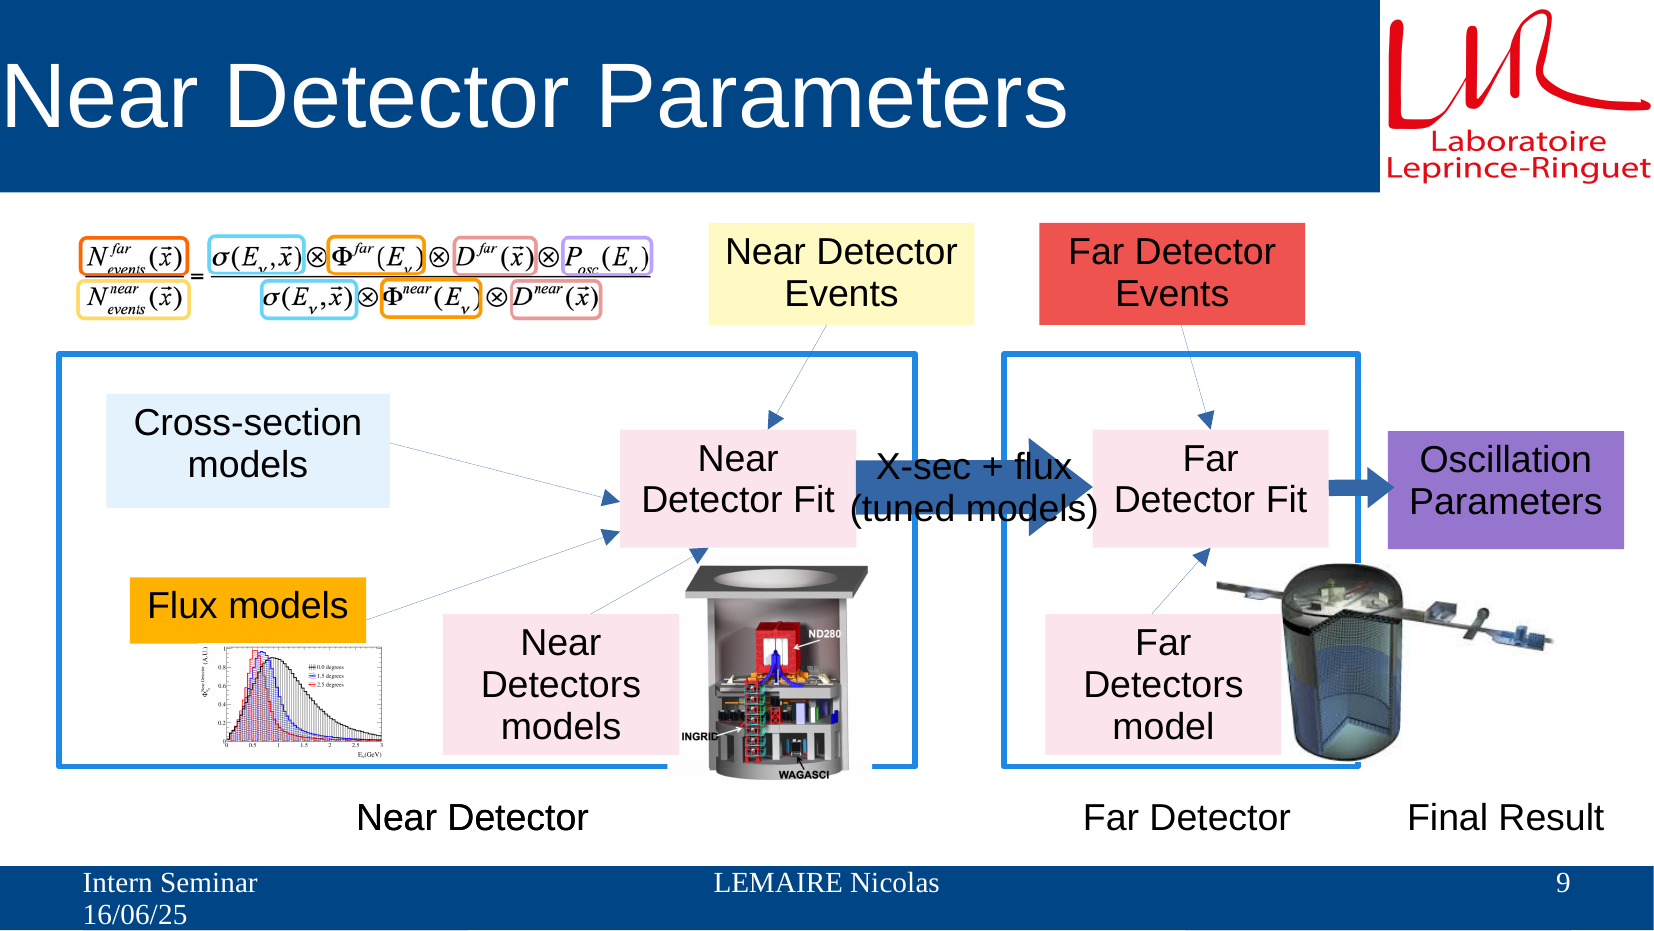

# Near Detector Parameters
Near Detector Events
Far Detector Events
Cross-section models
Near Detector Fit
Far Detector Fit
Oscillation Parameters
X-sec + flux
(tuned models)
Flux models
Near Detectors models
Far Detectors model
Near Detector
Near Detector
Far Detector
Final Result
9